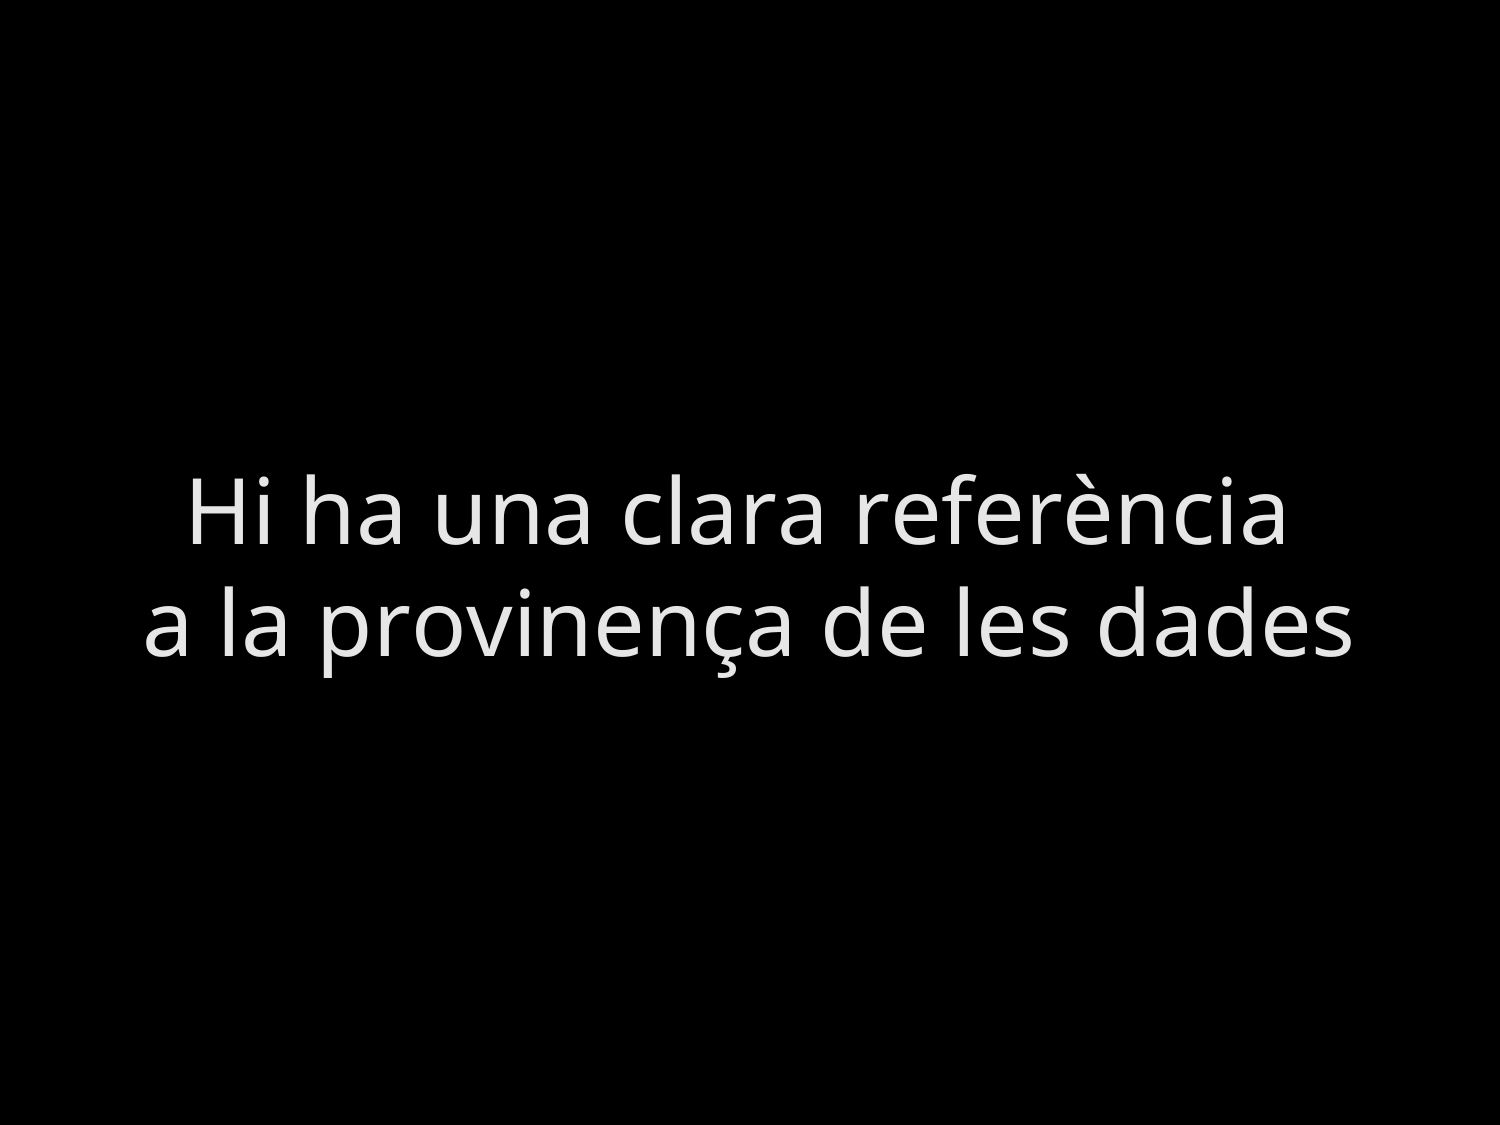

# Hi ha una clara referència
a la provinença de les dades